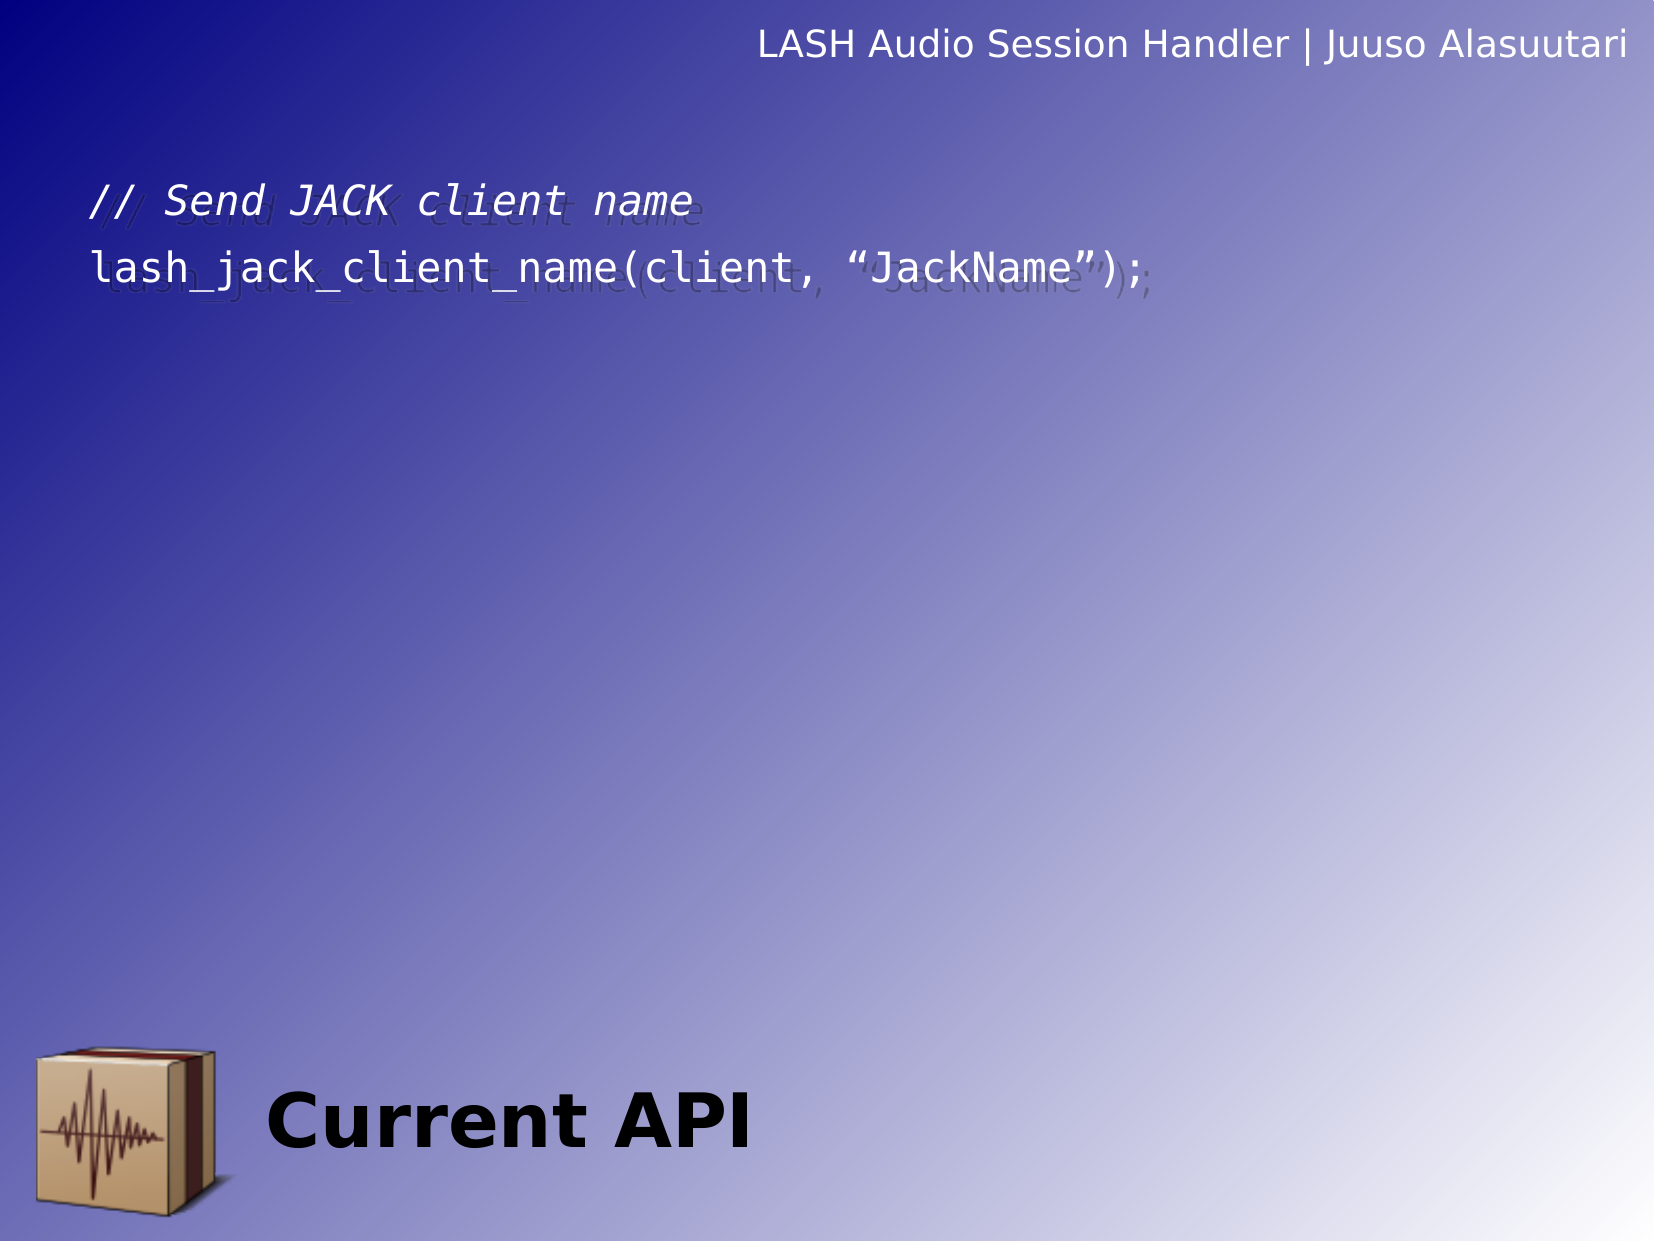

// Send JACK client name
lash_jack_client_name(client, “JackName”);
# Current API